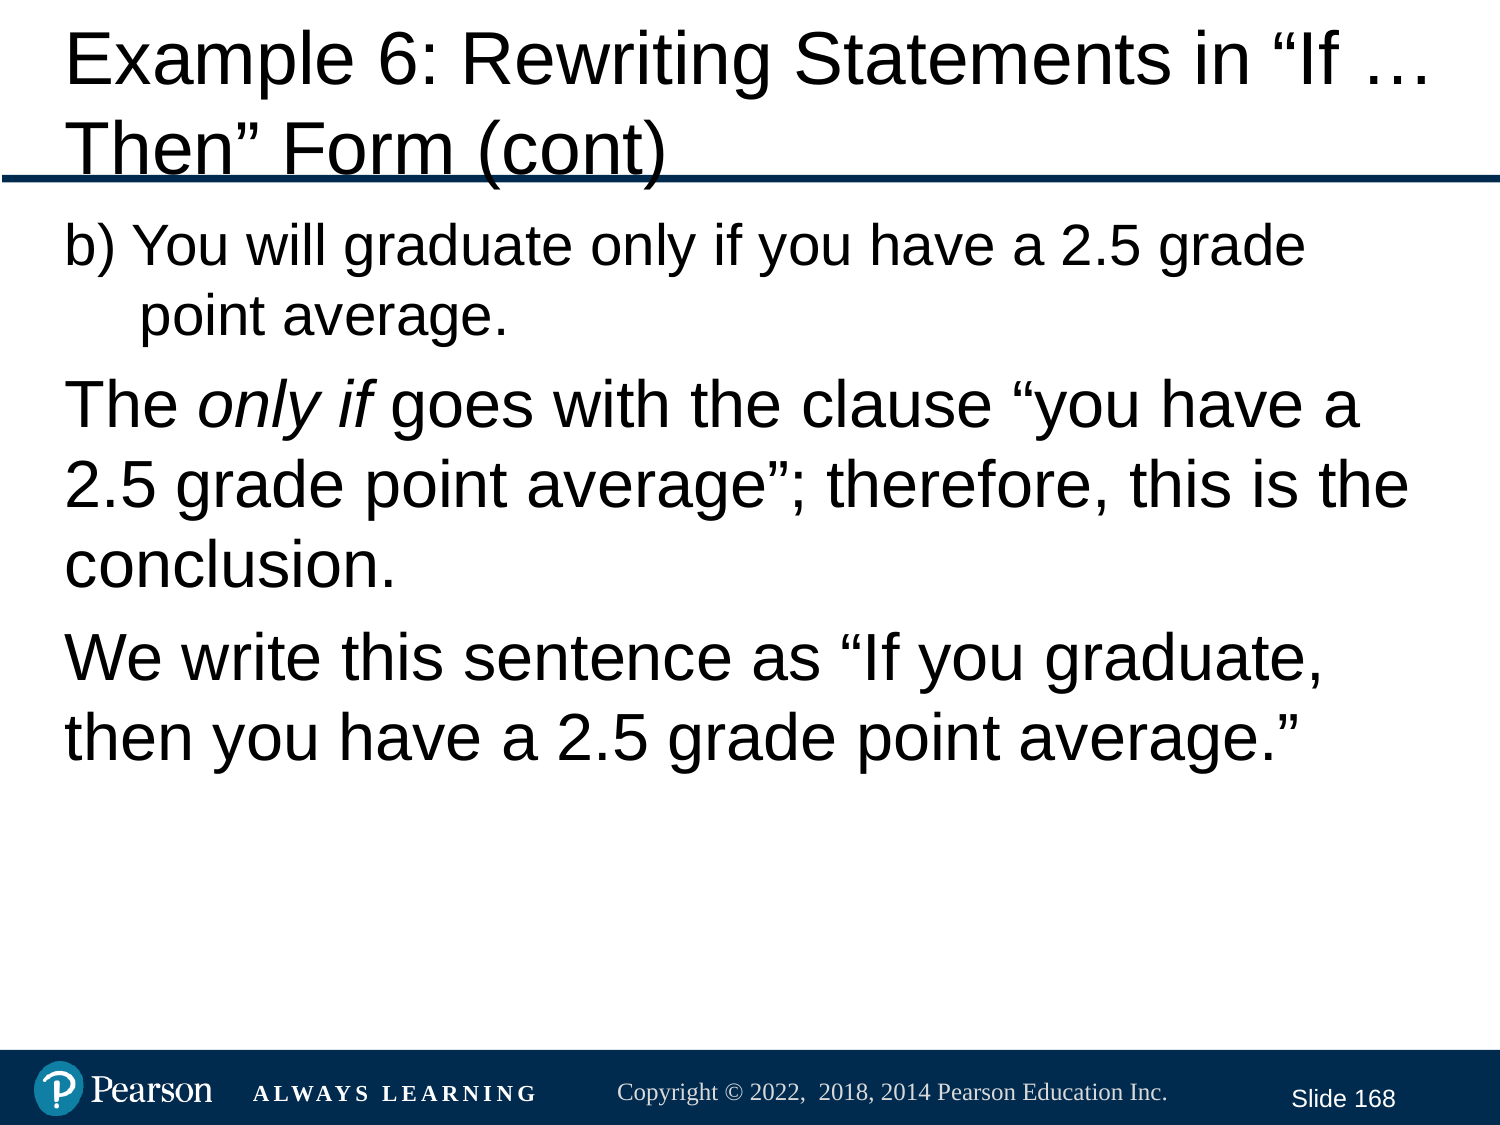

# Example 6: Rewriting Statements in “If … Then” Form (cont)
b) You will graduate only if you have a 2.5 grade point average.
The only if goes with the clause “you have a 2.5 grade point average”; therefore, this is the conclusion.
We write this sentence as “If you graduate, then you have a 2.5 grade point average.”